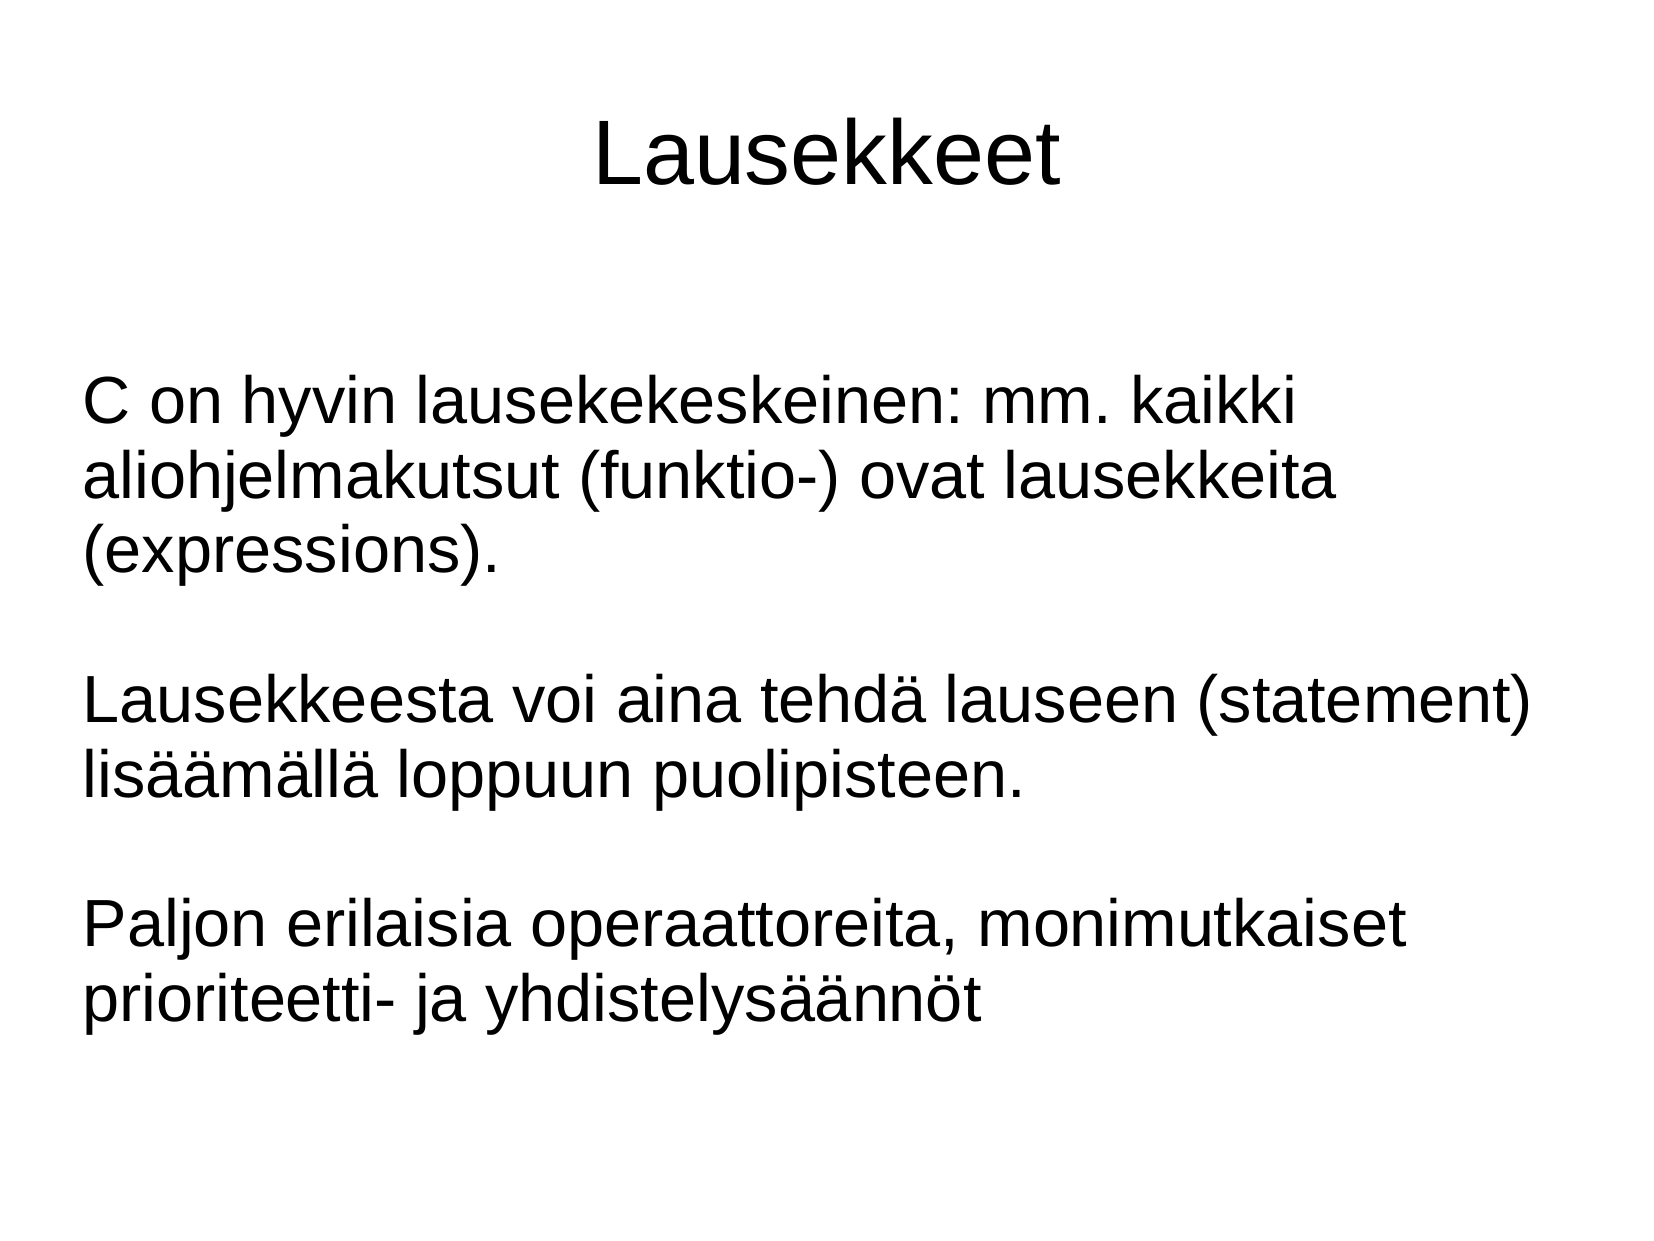

# Lausekkeet
C on hyvin lausekekeskeinen: mm. kaikki aliohjelmakutsut (funktio-) ovat lausekkeita (expressions).
Lausekkeesta voi aina tehdä lauseen (statement) lisäämällä loppuun puolipisteen.
Paljon erilaisia operaattoreita, monimutkaiset prioriteetti- ja yhdistelysäännöt